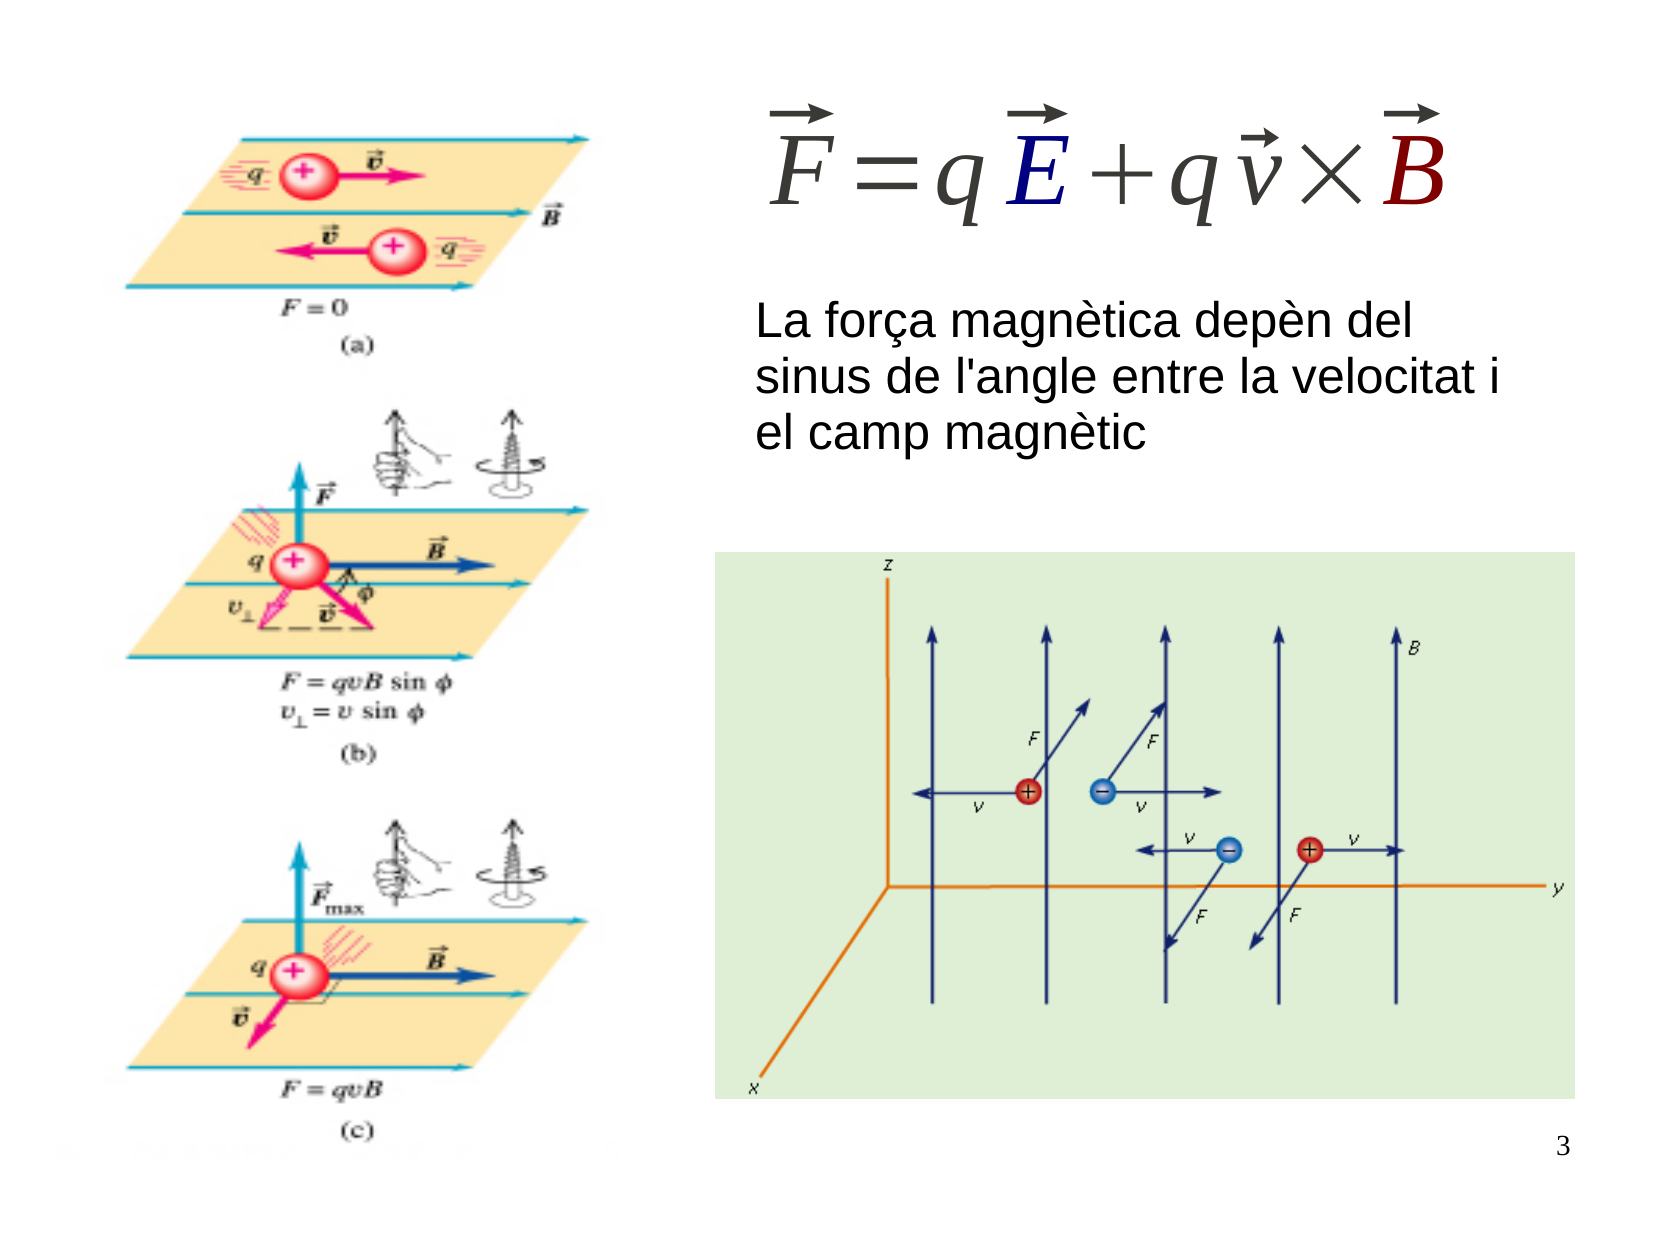

La força magnètica depèn del sinus de l'angle entre la velocitat i el camp magnètic
3